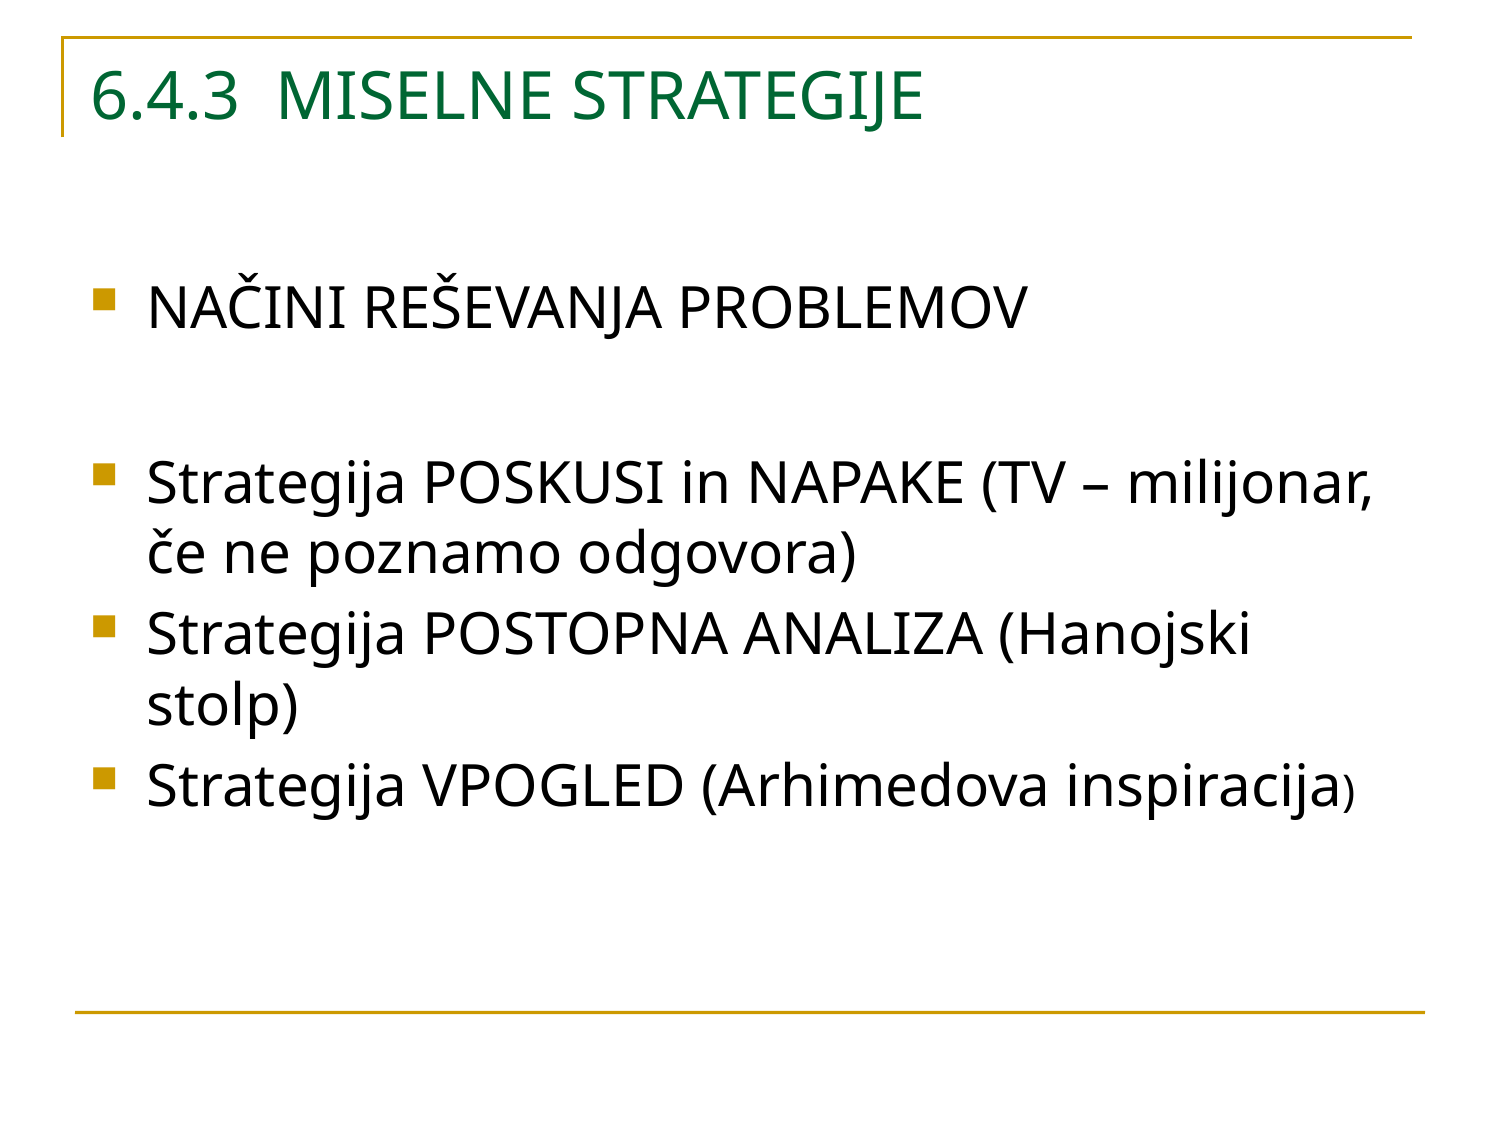

# 6.4.3 MISELNE STRATEGIJE
NAČINI REŠEVANJA PROBLEMOV
Strategija POSKUSI in NAPAKE (TV – milijonar, če ne poznamo odgovora)
Strategija POSTOPNA ANALIZA (Hanojski stolp)
Strategija VPOGLED (Arhimedova inspiracija)